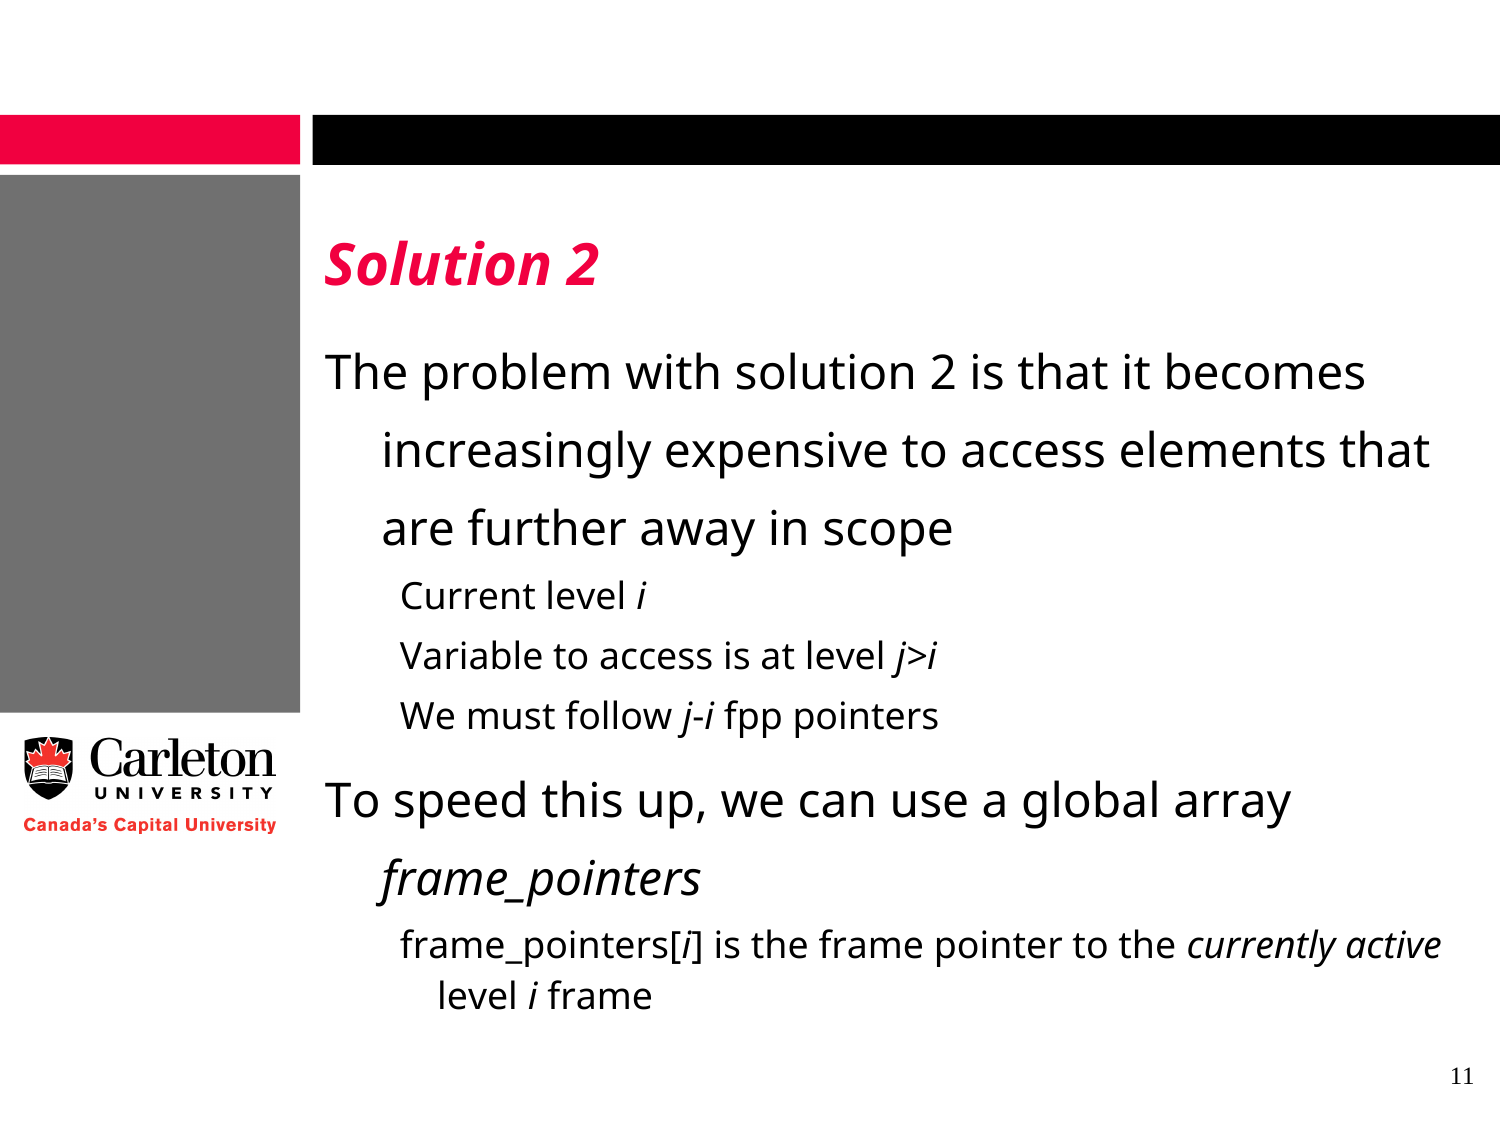

# Solution 2
The problem with solution 2 is that it becomes increasingly expensive to access elements that are further away in scope
Current level i
Variable to access is at level j>i
We must follow j-i fpp pointers
To speed this up, we can use a global array frame_pointers
frame_pointers[i] is the frame pointer to the currently active level i frame
11